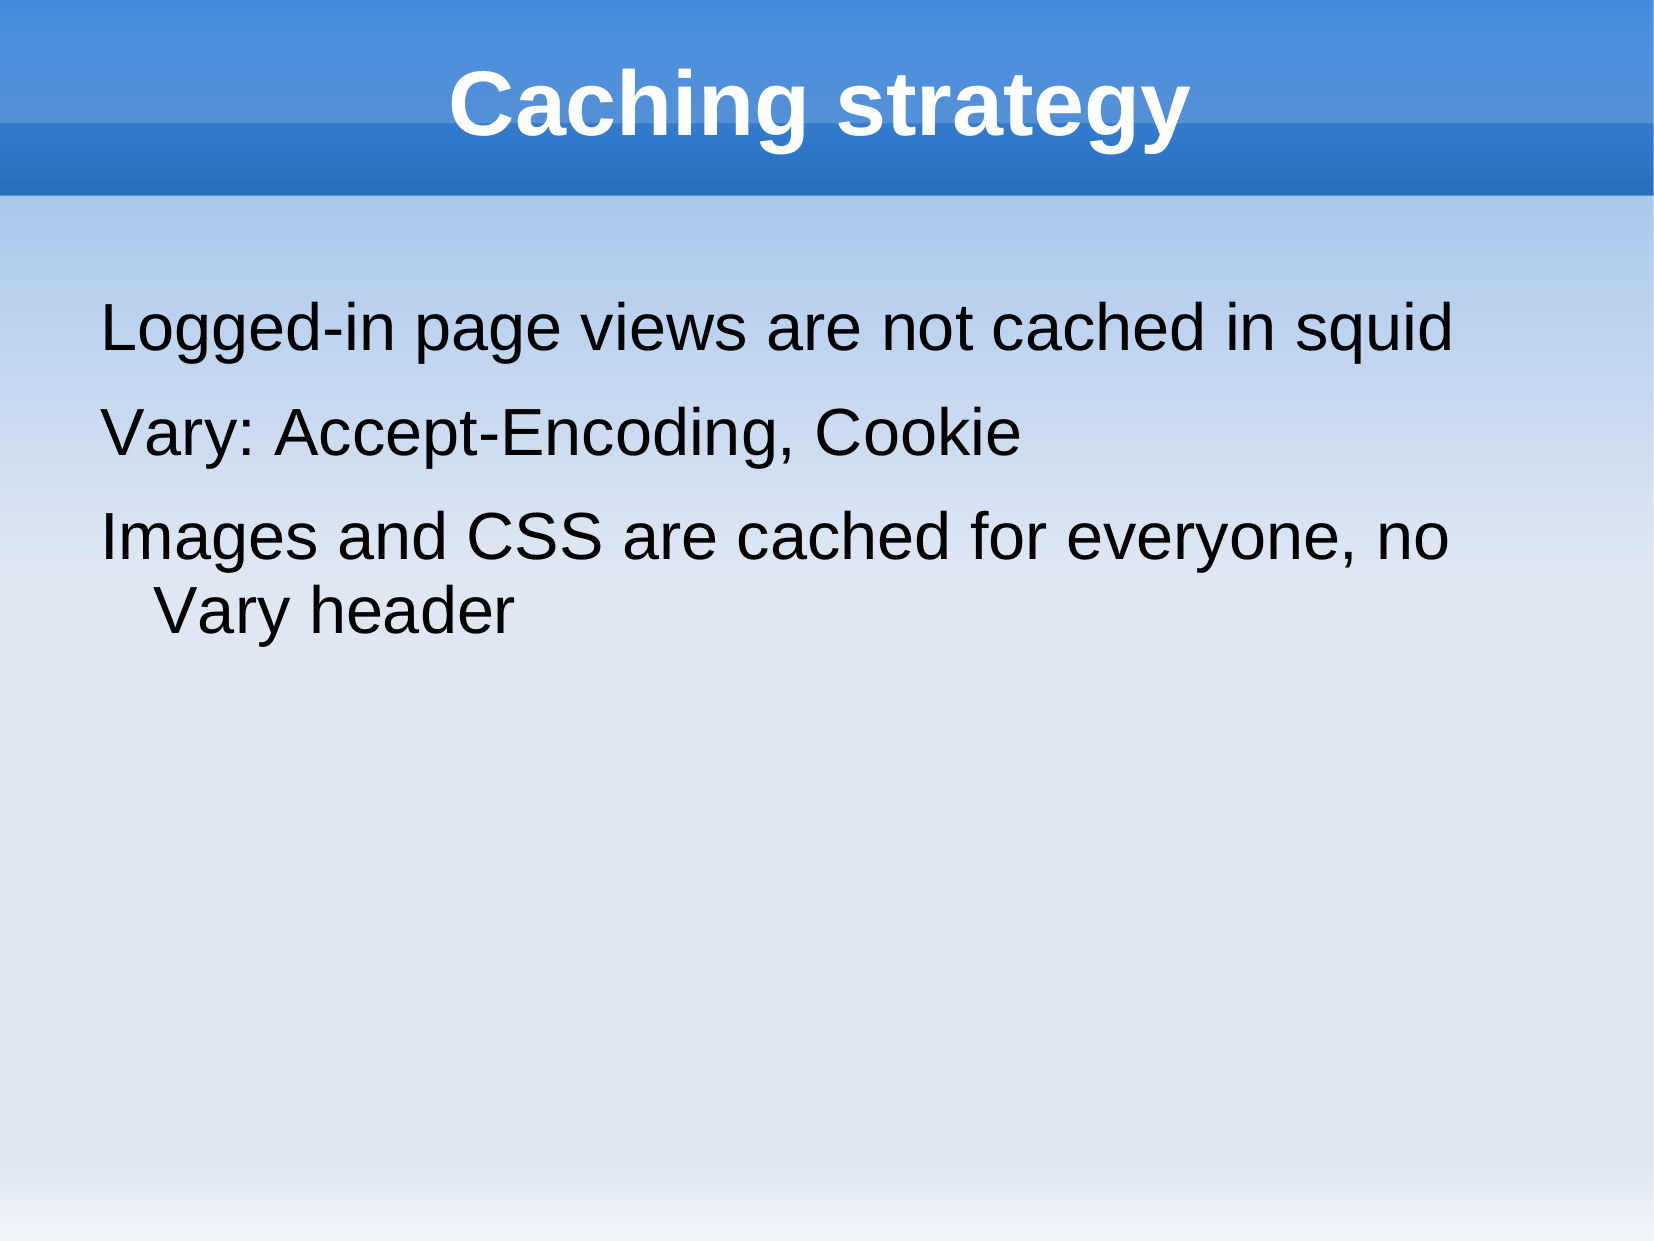

# Caching strategy
Logged-in page views are not cached in squid
Vary: Accept-Encoding, Cookie
Images and CSS are cached for everyone, no Vary header